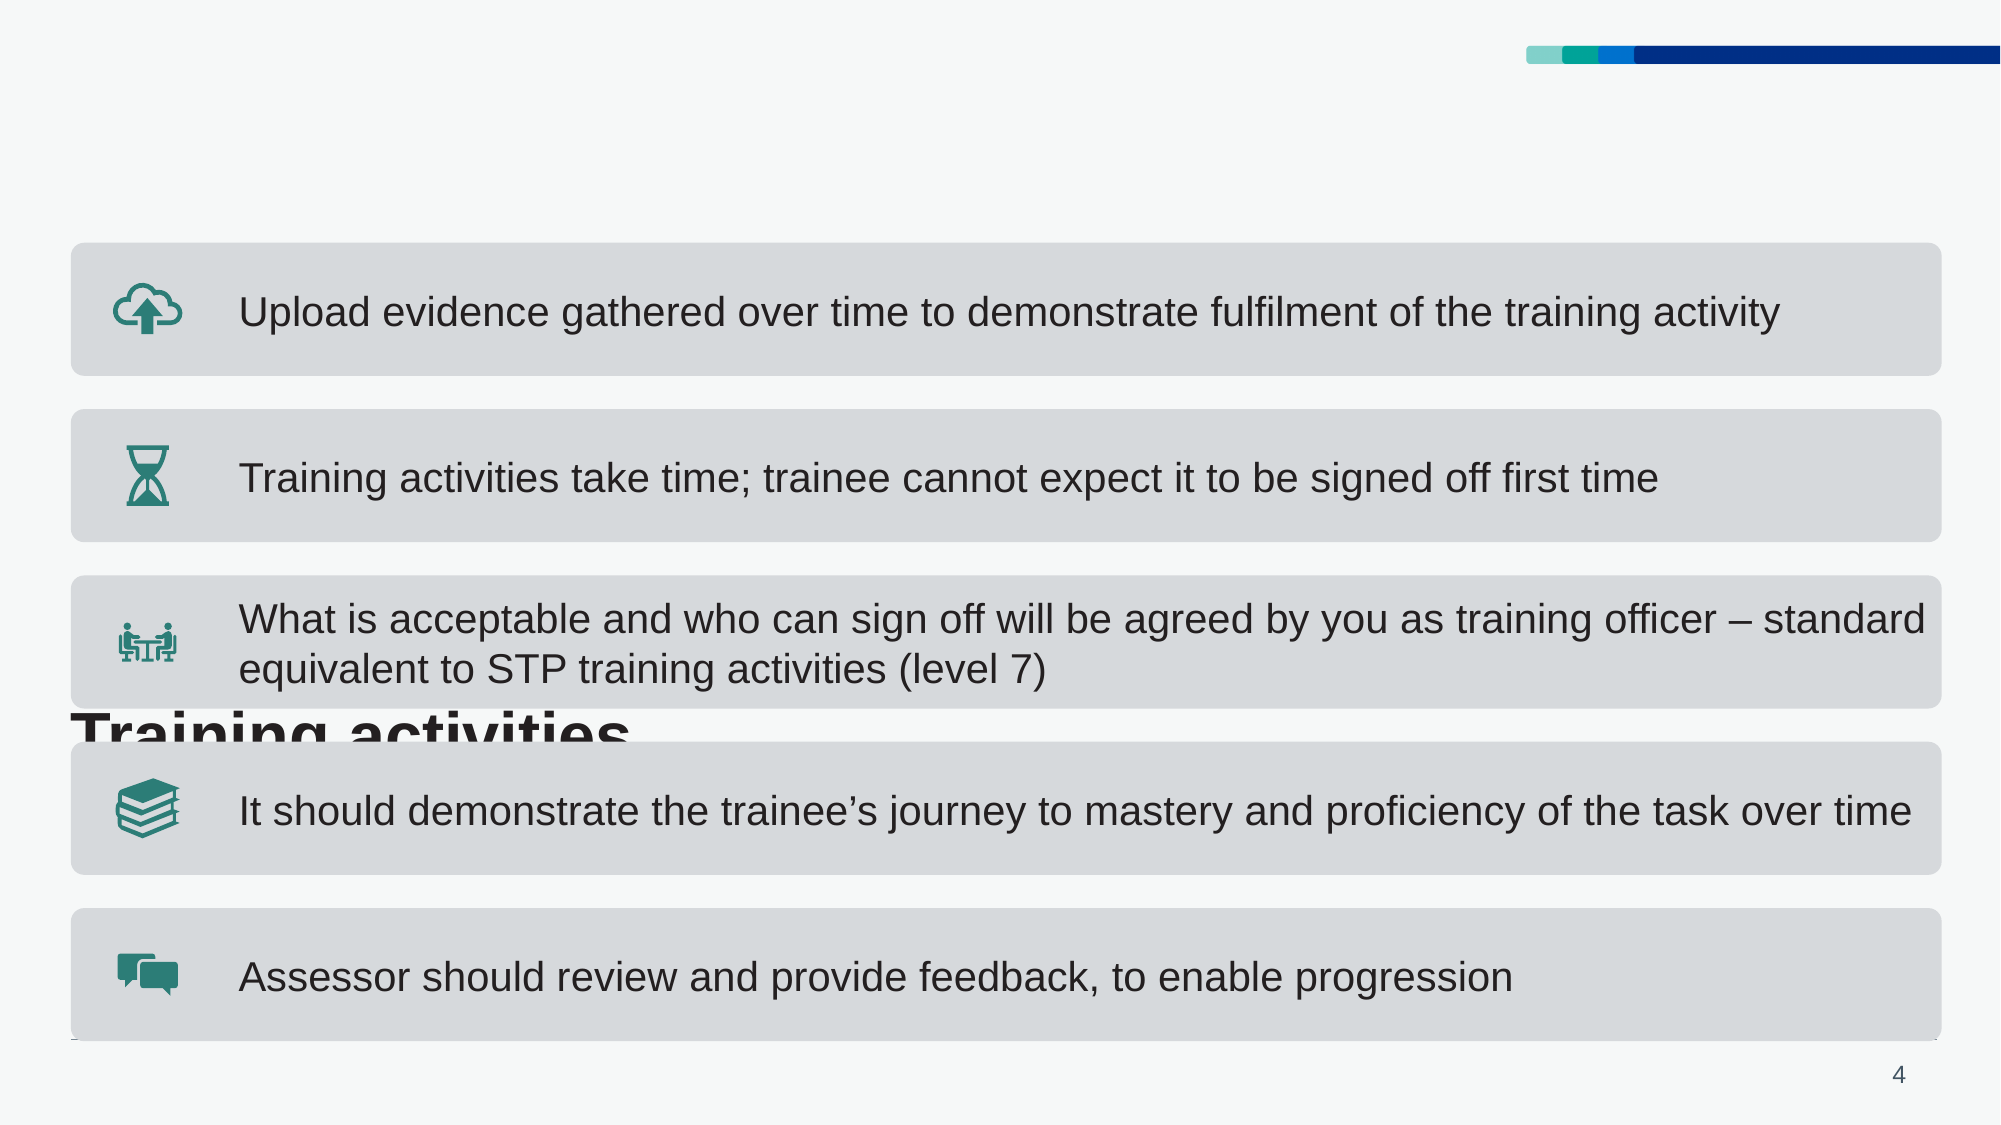

Upload evidence gathered over time to demonstrate fulfilment of the training activity
Training activities take time; trainee cannot expect it to be signed off first time
What is acceptable and who can sign off will be agreed by you as training officer – standard equivalent to STP training activities (level 7)
It should demonstrate the trainee’s journey to mastery and proficiency of the task over time
Assessor should review and provide feedback, to enable progression
# Training activities